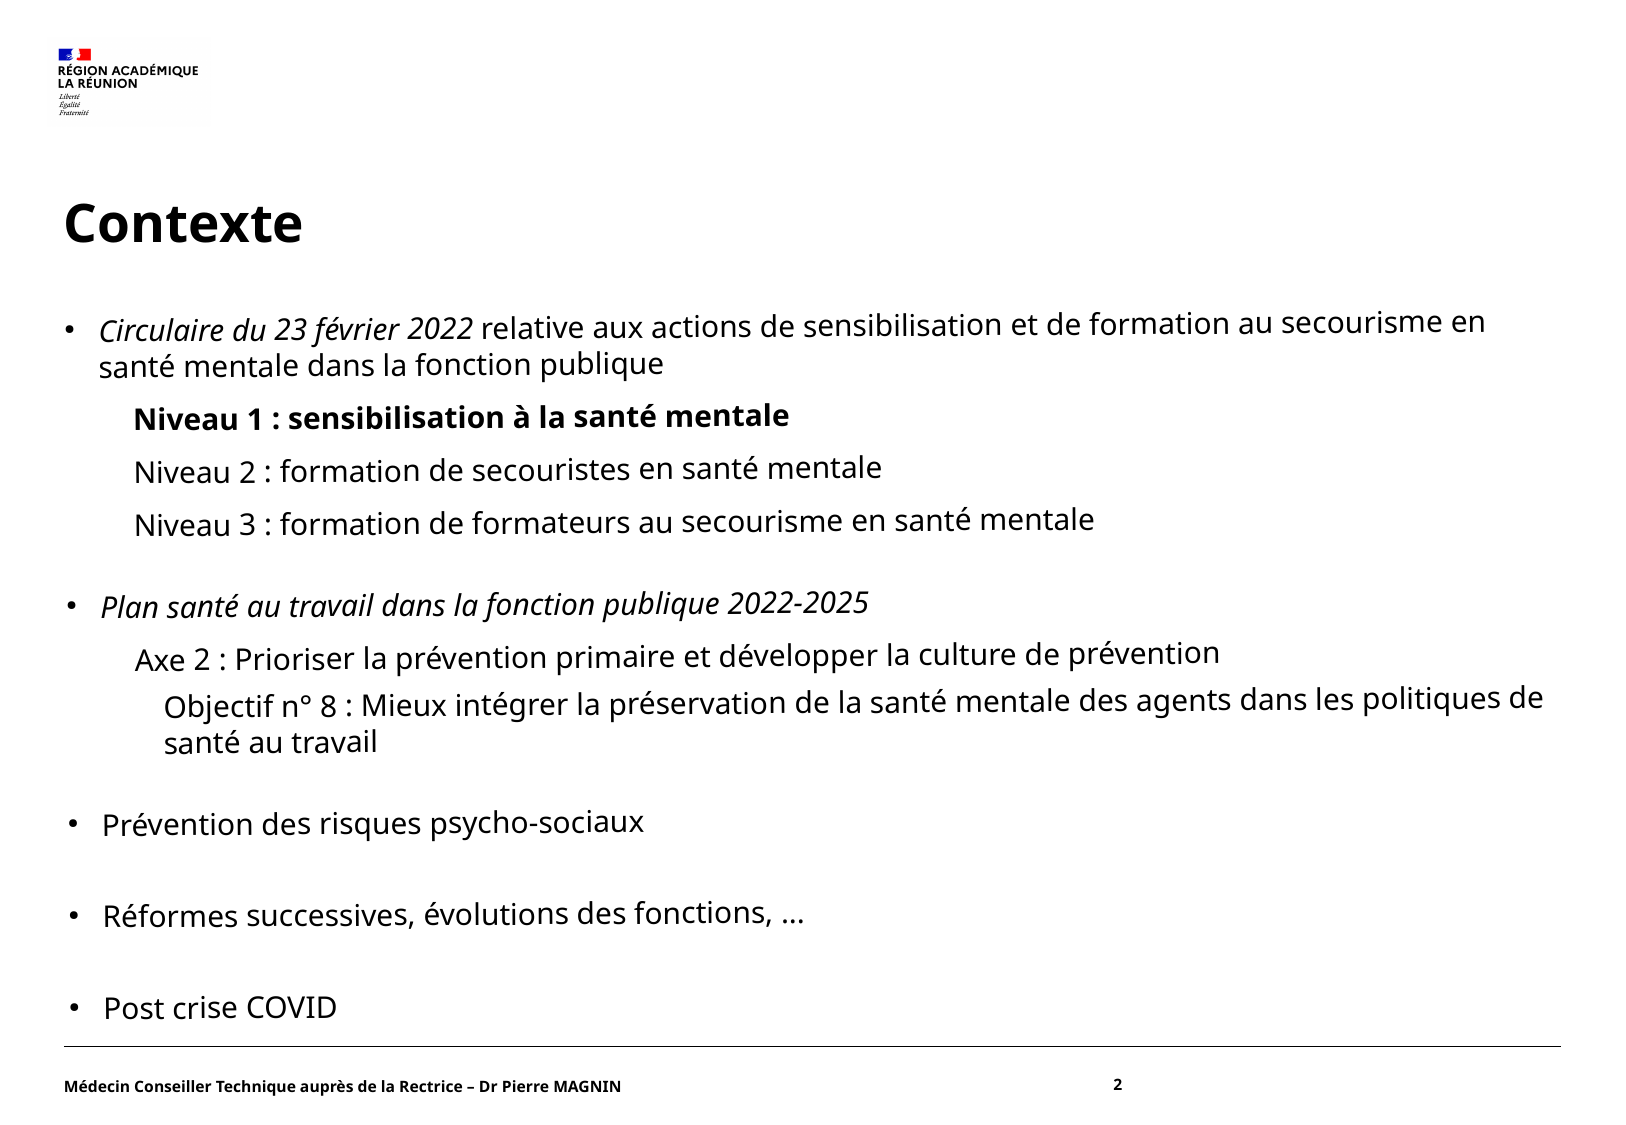

# Contexte
Circulaire du 23 février 2022 relative aux actions de sensibilisation et de formation au secourisme en santé mentale dans la fonction publique
Niveau 1 : sensibilisation à la santé mentale
Niveau 2 : formation de secouristes en santé mentale
Niveau 3 : formation de formateurs au secourisme en santé mentale
Plan santé au travail dans la fonction publique 2022-2025
Axe 2 : Prioriser la prévention primaire et développer la culture de prévention
Objectif n° 8 : Mieux intégrer la préservation de la santé mentale des agents dans les politiques de santé au travail
Prévention des risques psycho-sociaux
Réformes successives, évolutions des fonctions, ...
Post crise COVID
Médecin Conseiller Technique auprès de la Rectrice – Dr Pierre MAGNIN